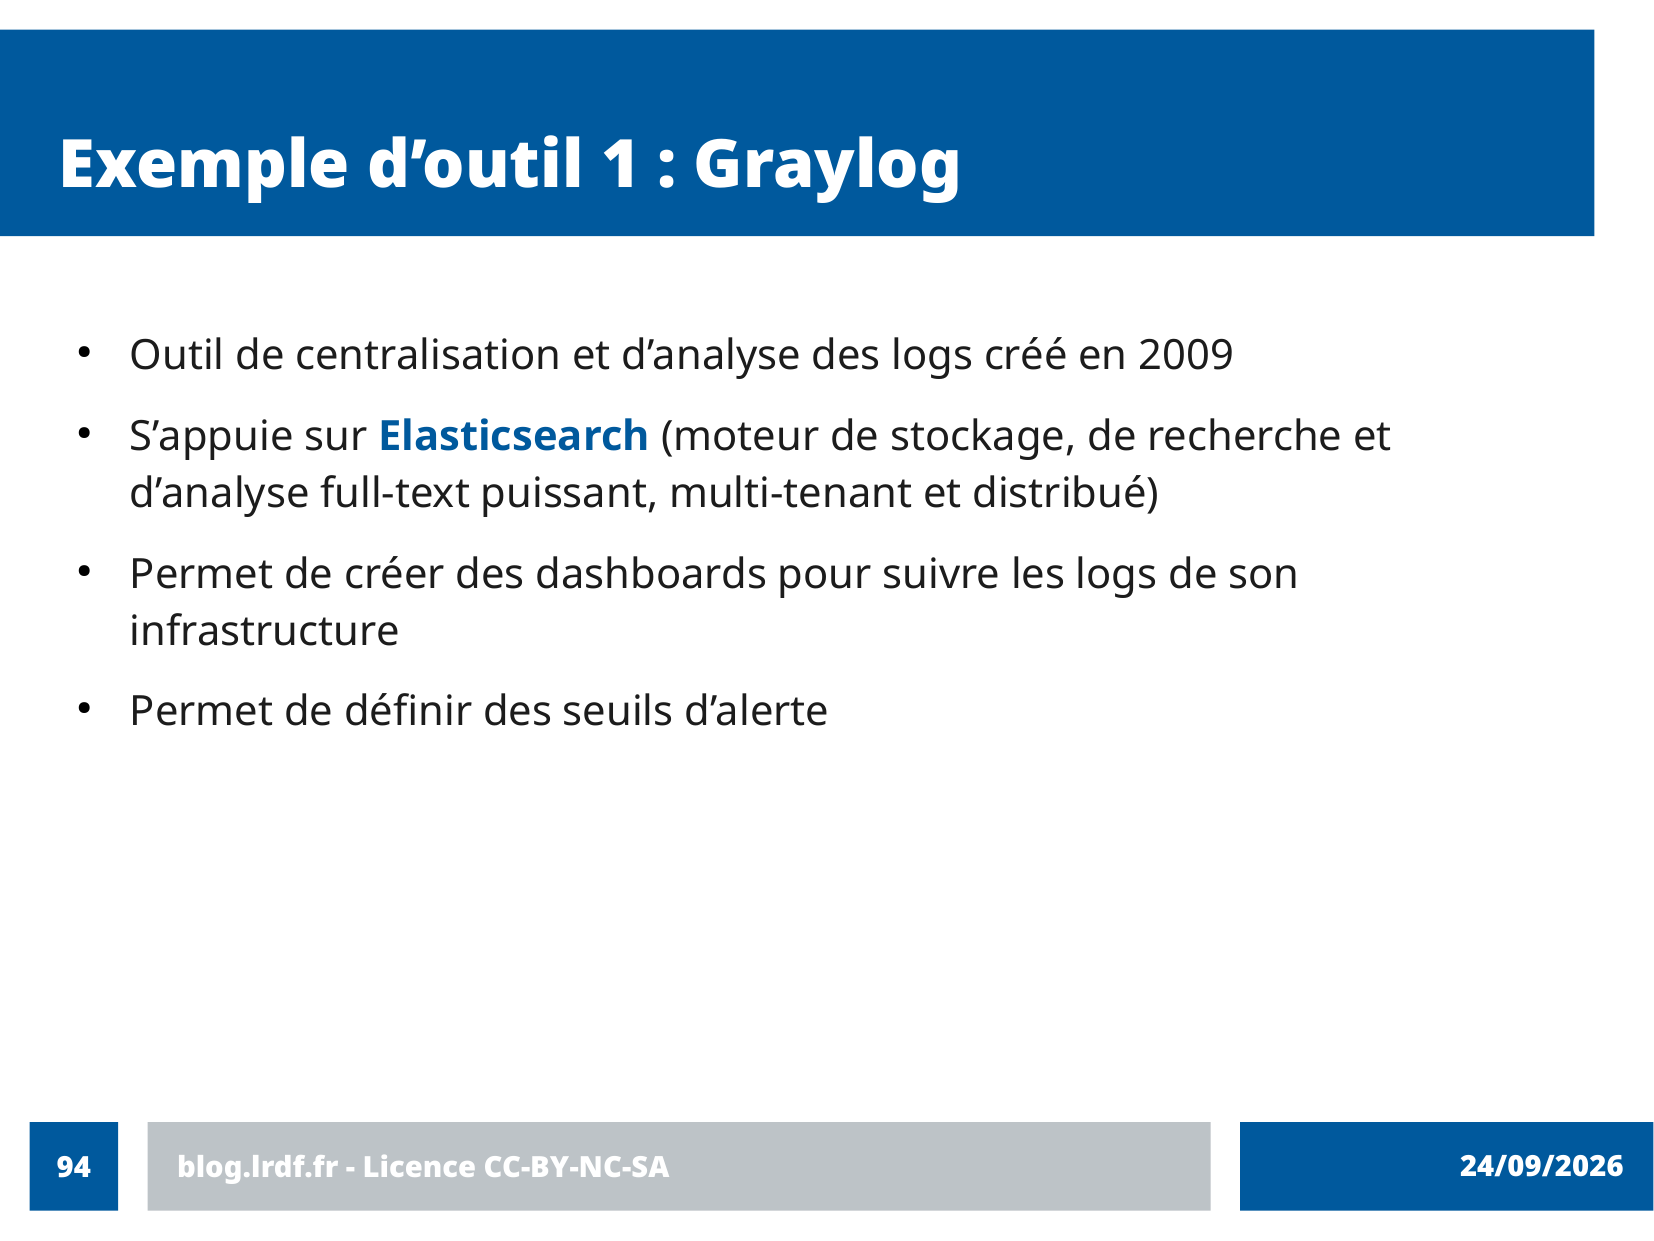

# Exemple d’outil 1 : Graylog
Outil de centralisation et d’analyse des logs créé en 2009
S’appuie sur Elasticsearch (moteur de stockage, de recherche et d’analyse full-text puissant, multi-tenant et distribué)
Permet de créer des dashboards pour suivre les logs de son infrastructure
Permet de définir des seuils d’alerte
94
blog.lrdf.fr - Licence CC-BY-NC-SA